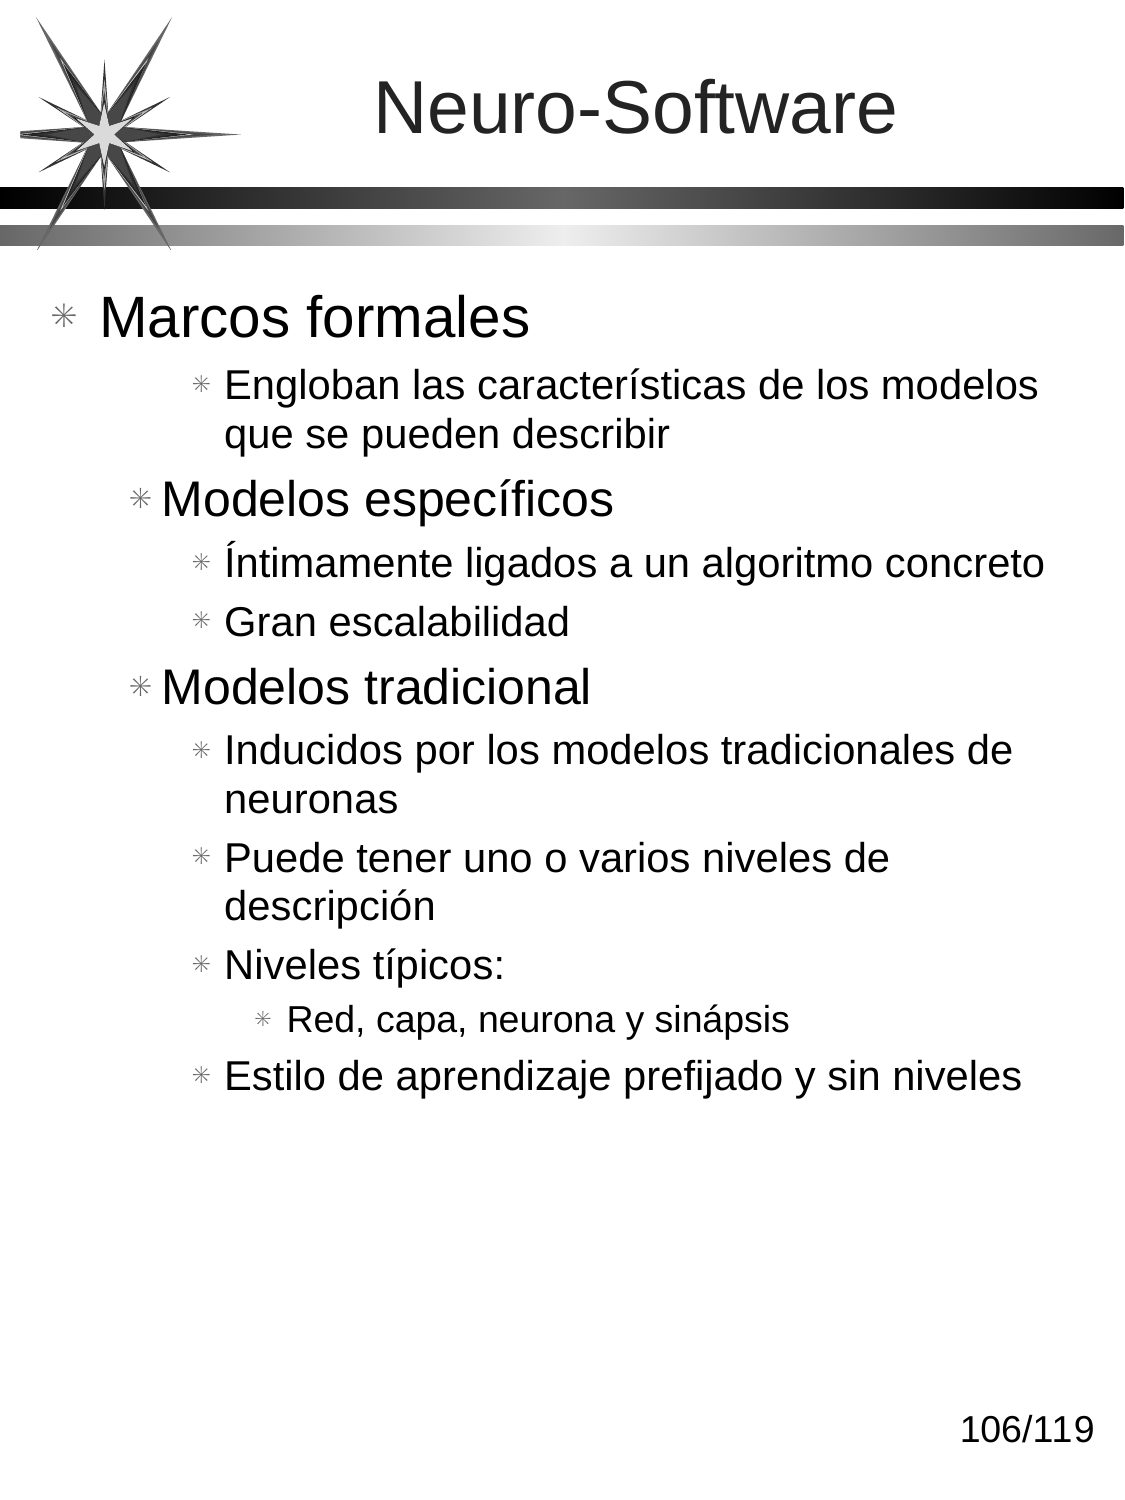

# Neuro-Software
Marcos formales
Engloban las características de los modelos que se pueden describir
Modelos específicos
Íntimamente ligados a un algoritmo concreto
Gran escalabilidad
Modelos tradicional
Inducidos por los modelos tradicionales de neuronas
Puede tener uno o varios niveles de descripción
Niveles típicos:
Red, capa, neurona y sinápsis
Estilo de aprendizaje prefijado y sin niveles